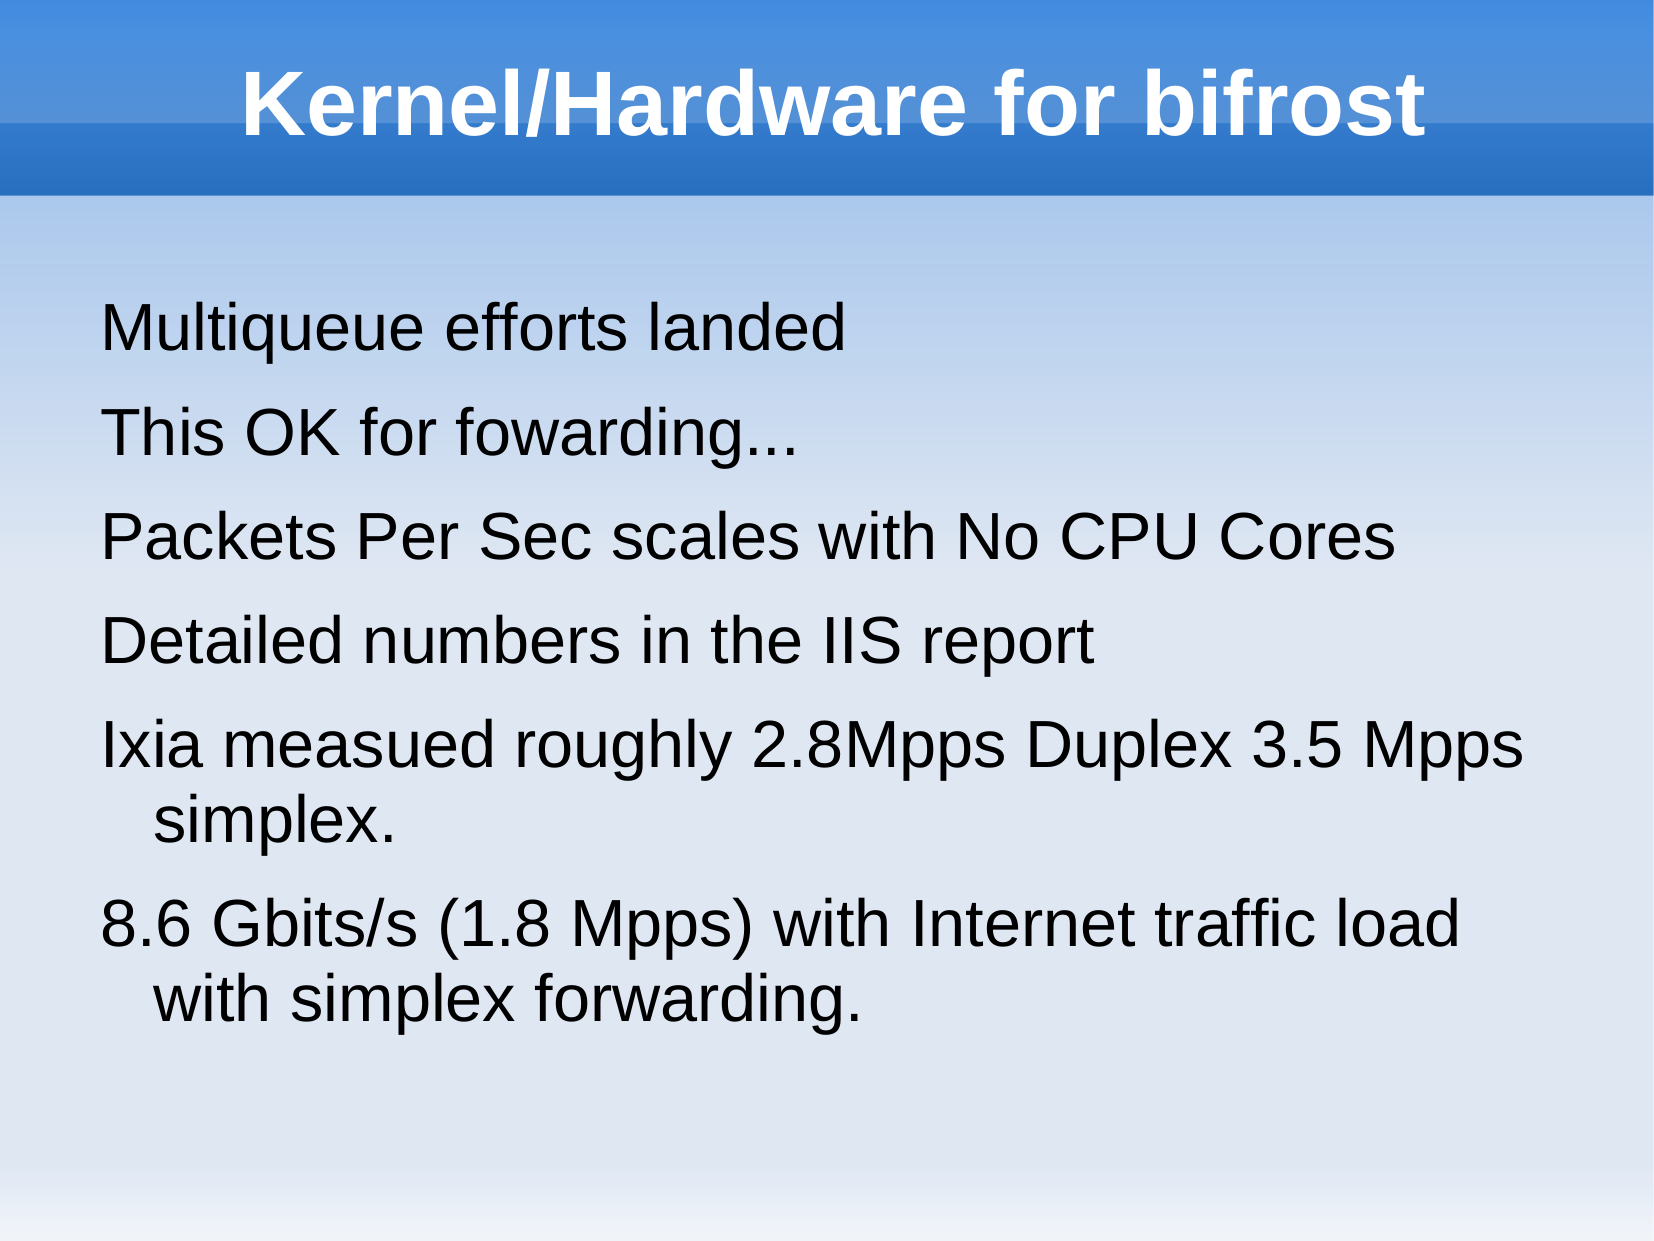

# Kernel/Hardware for bifrost
Multiqueue efforts landed
This OK for fowarding...
Packets Per Sec scales with No CPU Cores
Detailed numbers in the IIS report
Ixia measued roughly 2.8Mpps Duplex 3.5 Mpps simplex.
8.6 Gbits/s (1.8 Mpps) with Internet traffic load with simplex forwarding.